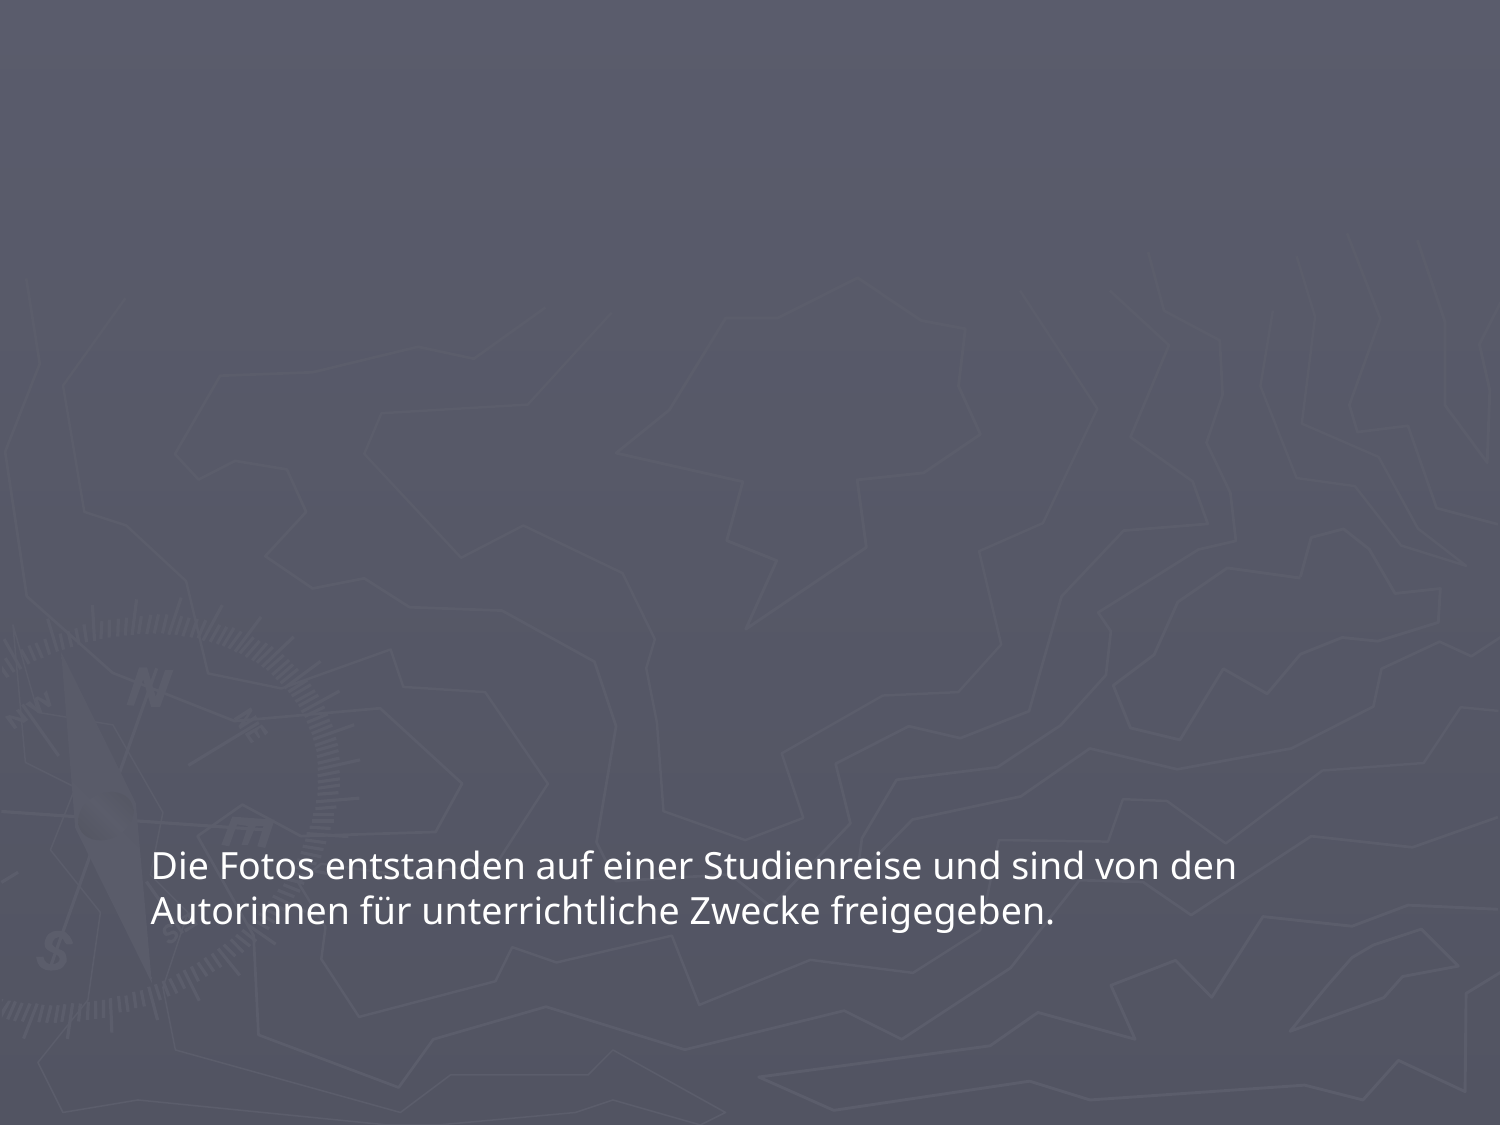

Die Fotos entstanden auf einer Studienreise und sind von den Autorinnen für unterrichtliche Zwecke freigegeben.